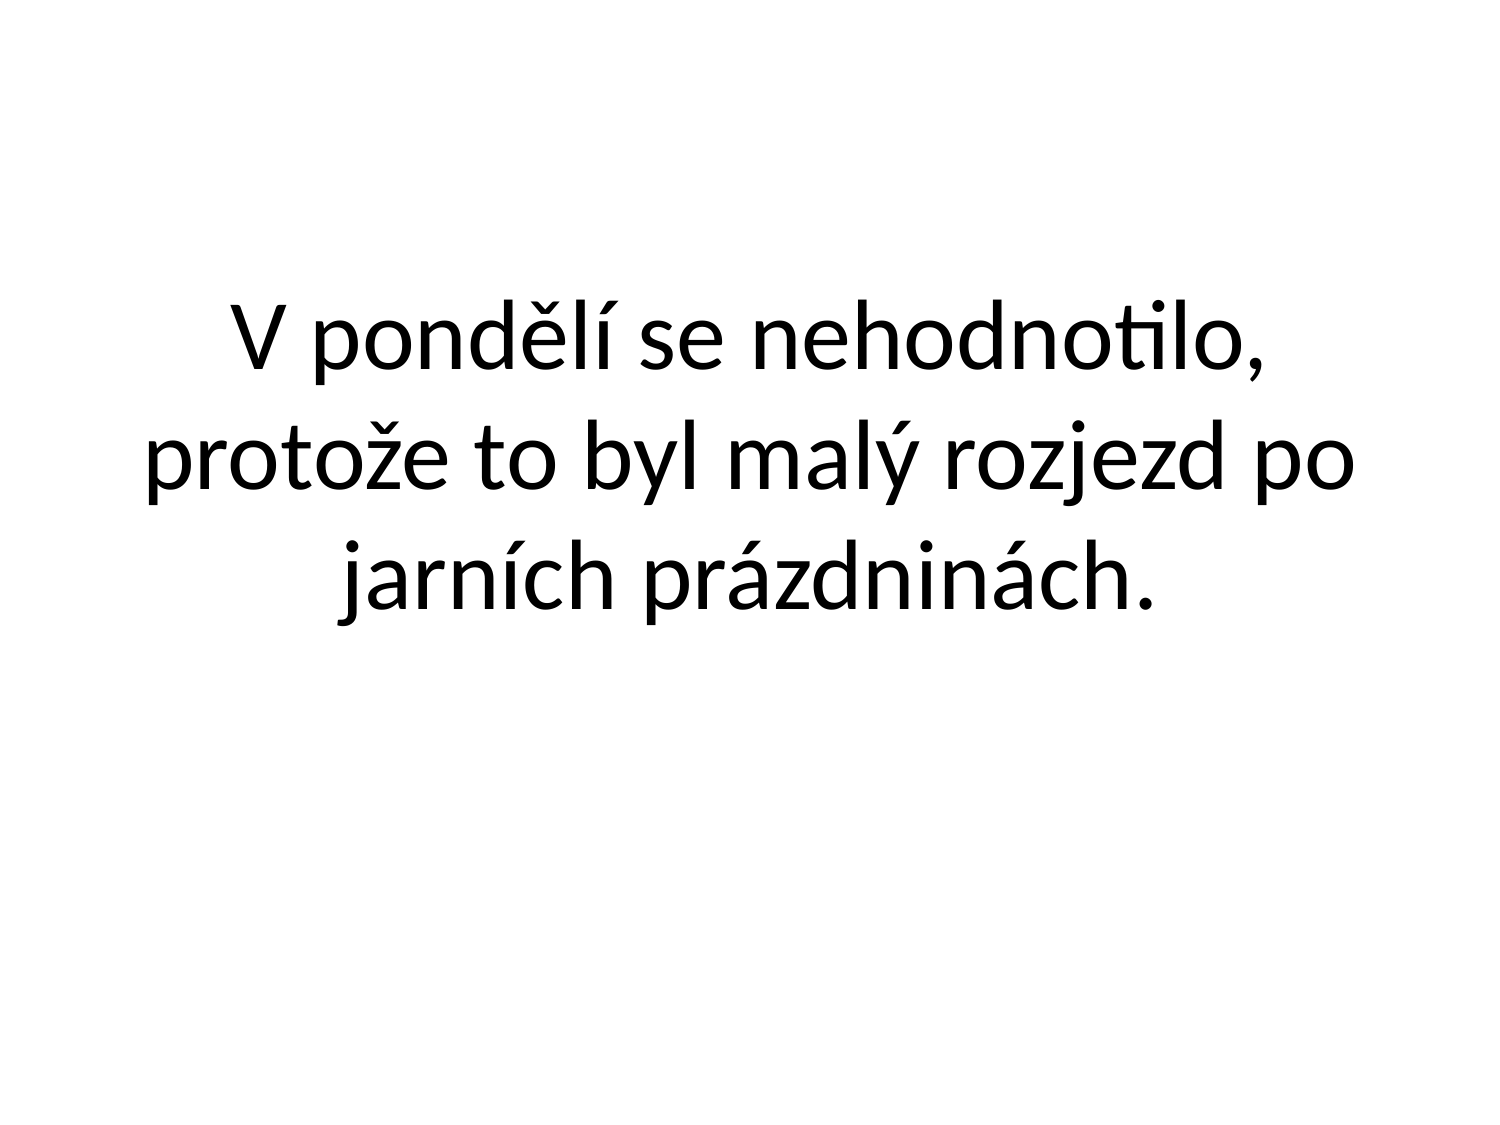

#
V pondělí se nehodnotilo, protože to byl malý rozjezd po jarních prázdninách.